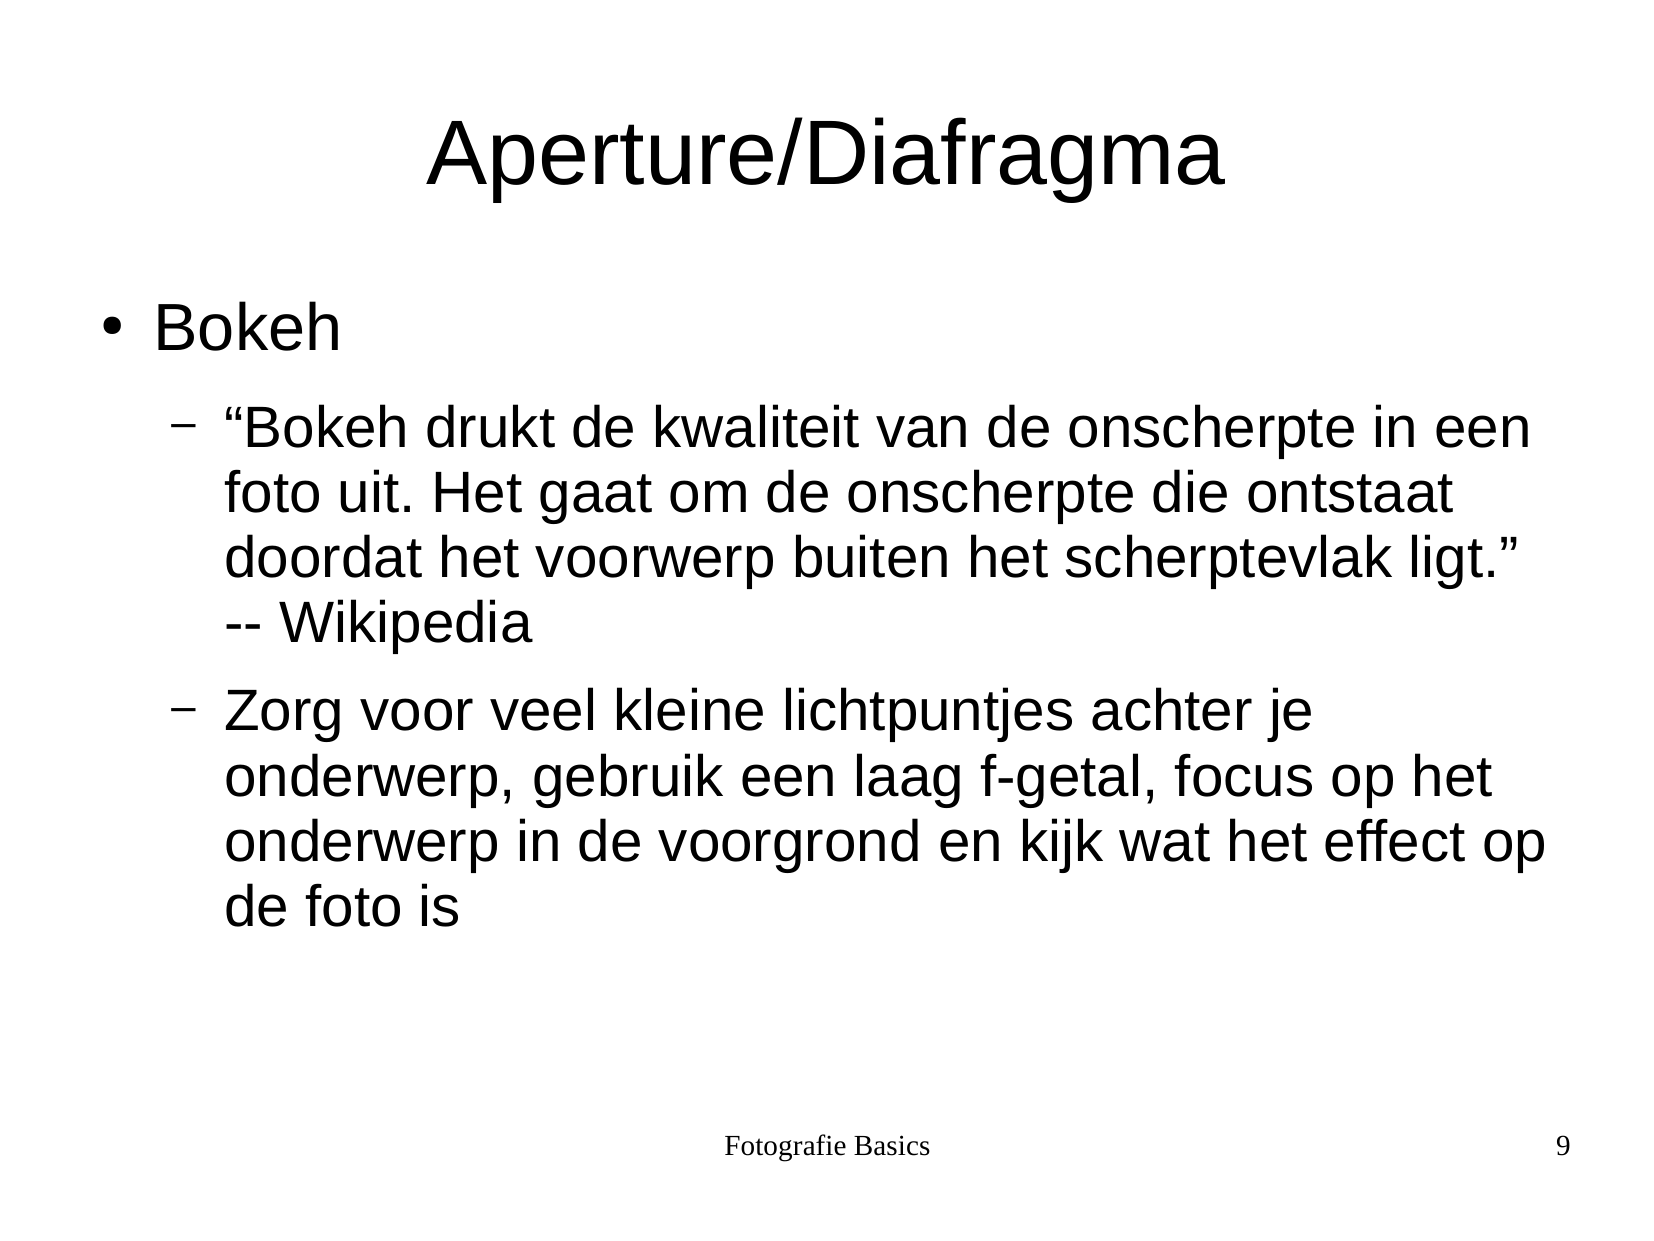

# Aperture/Diafragma
Bokeh
“Bokeh drukt de kwaliteit van de onscherpte in een foto uit. Het gaat om de onscherpte die ontstaat doordat het voorwerp buiten het scherptevlak ligt.” -- Wikipedia
Zorg voor veel kleine lichtpuntjes achter je onderwerp, gebruik een laag f-getal, focus op het onderwerp in de voorgrond en kijk wat het effect op de foto is
Fotografie Basics
9